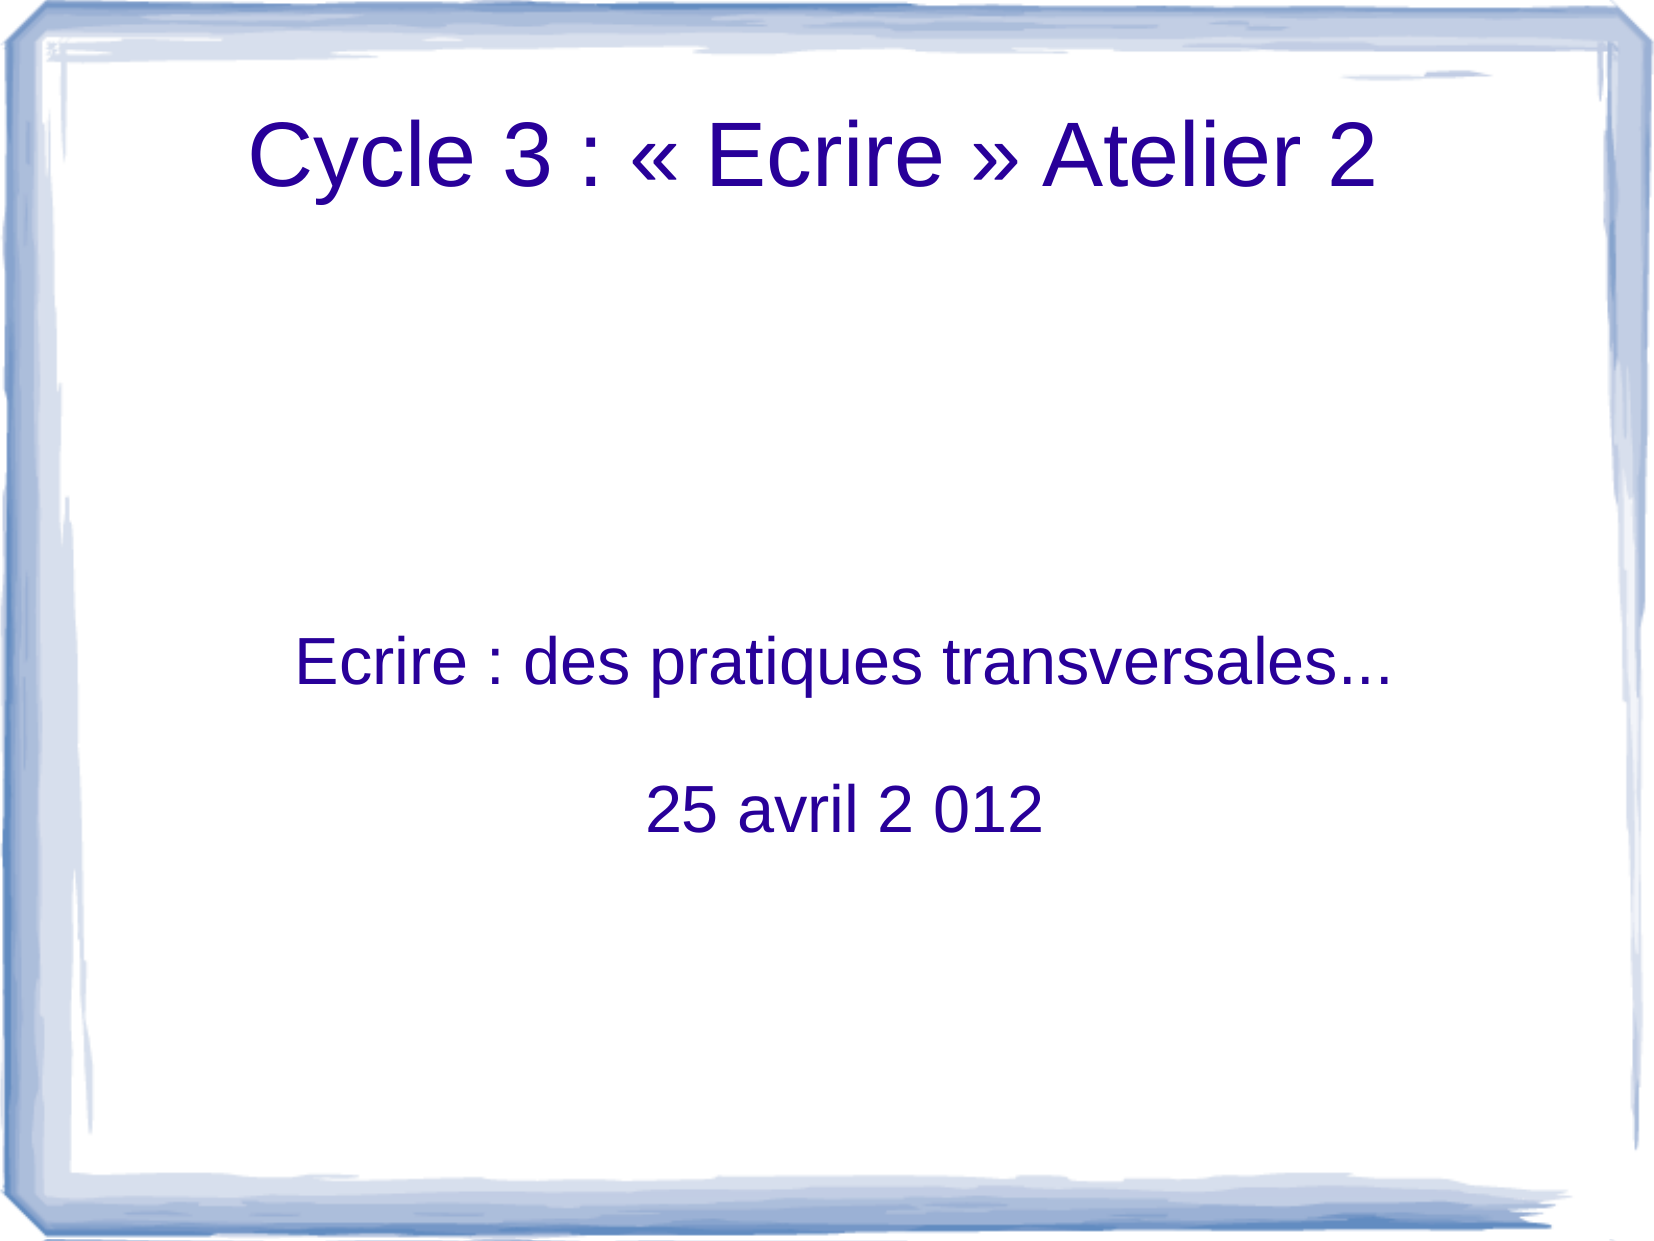

# Cycle 3 : « Ecrire » Atelier 2
Ecrire : des pratiques transversales...
25 avril 2 012